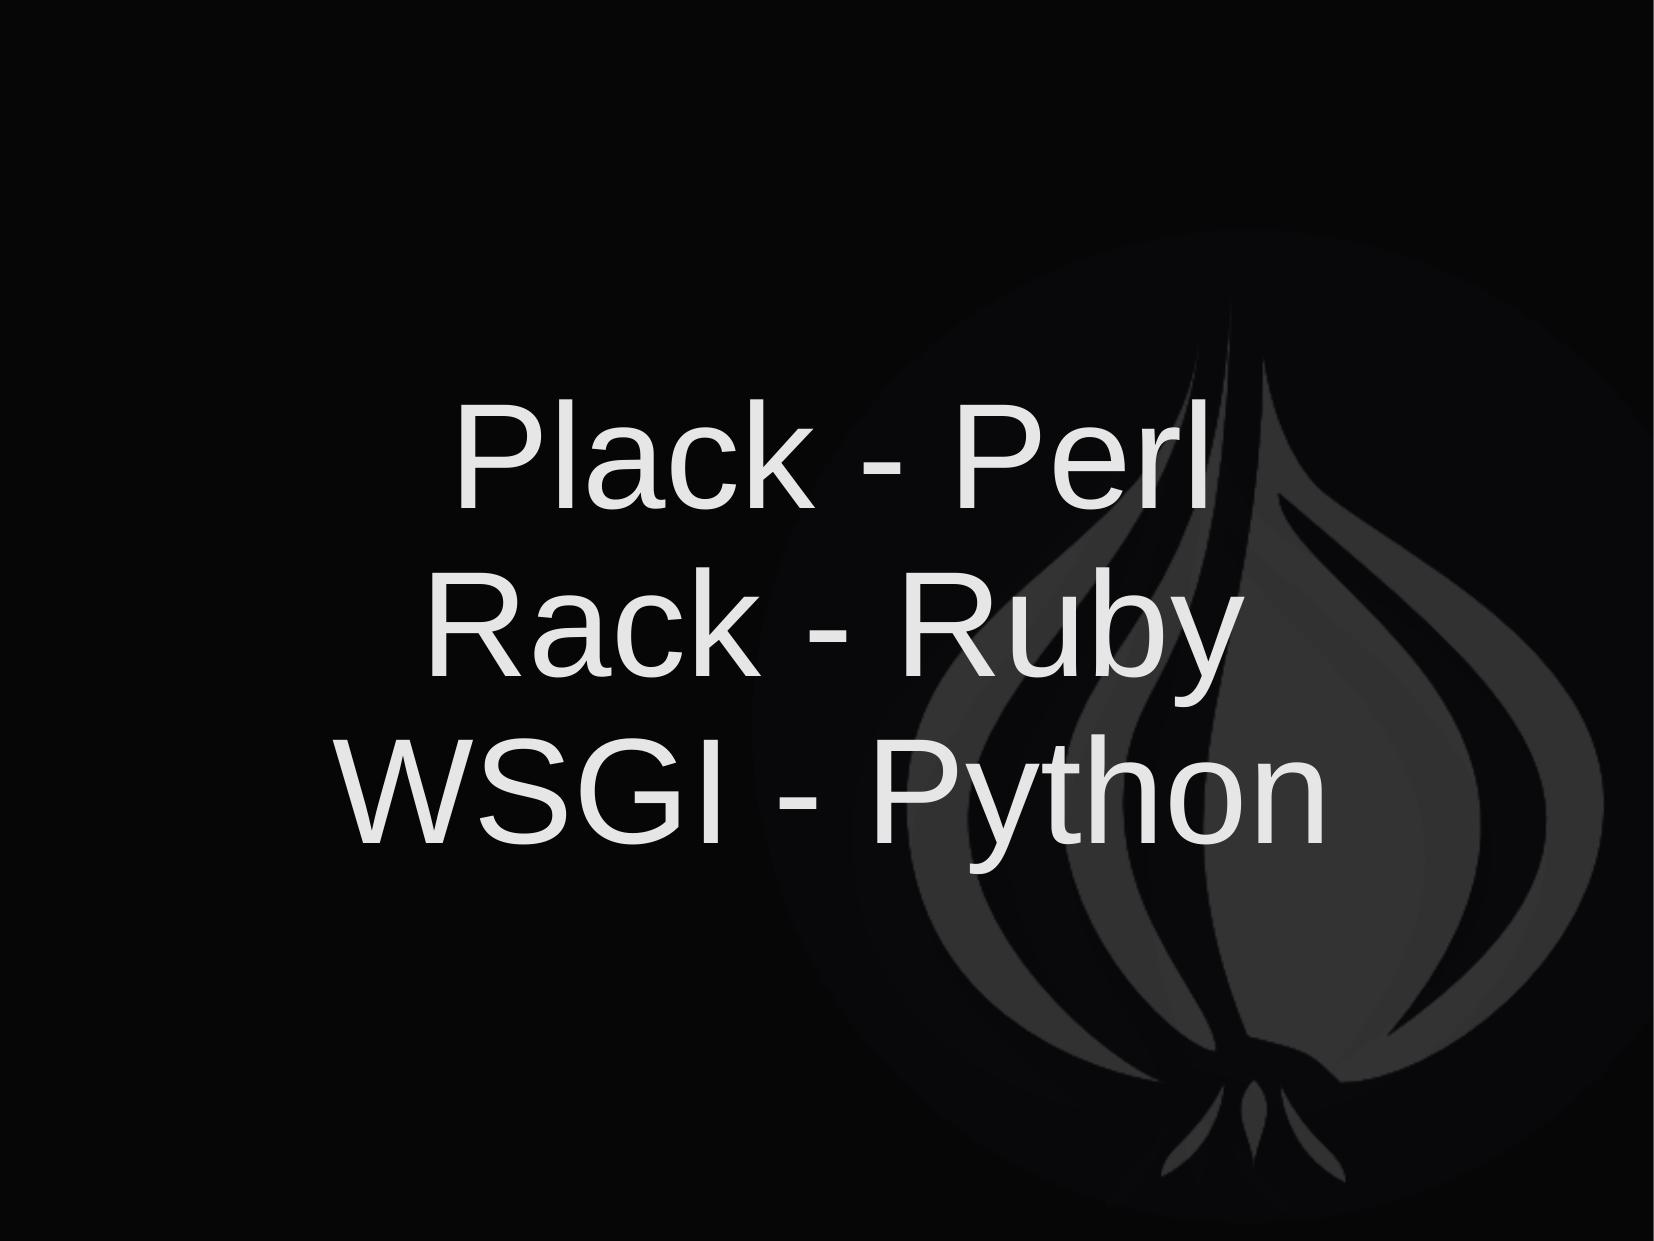

# Plack - Perl
Rack - Ruby
WSGI - Python